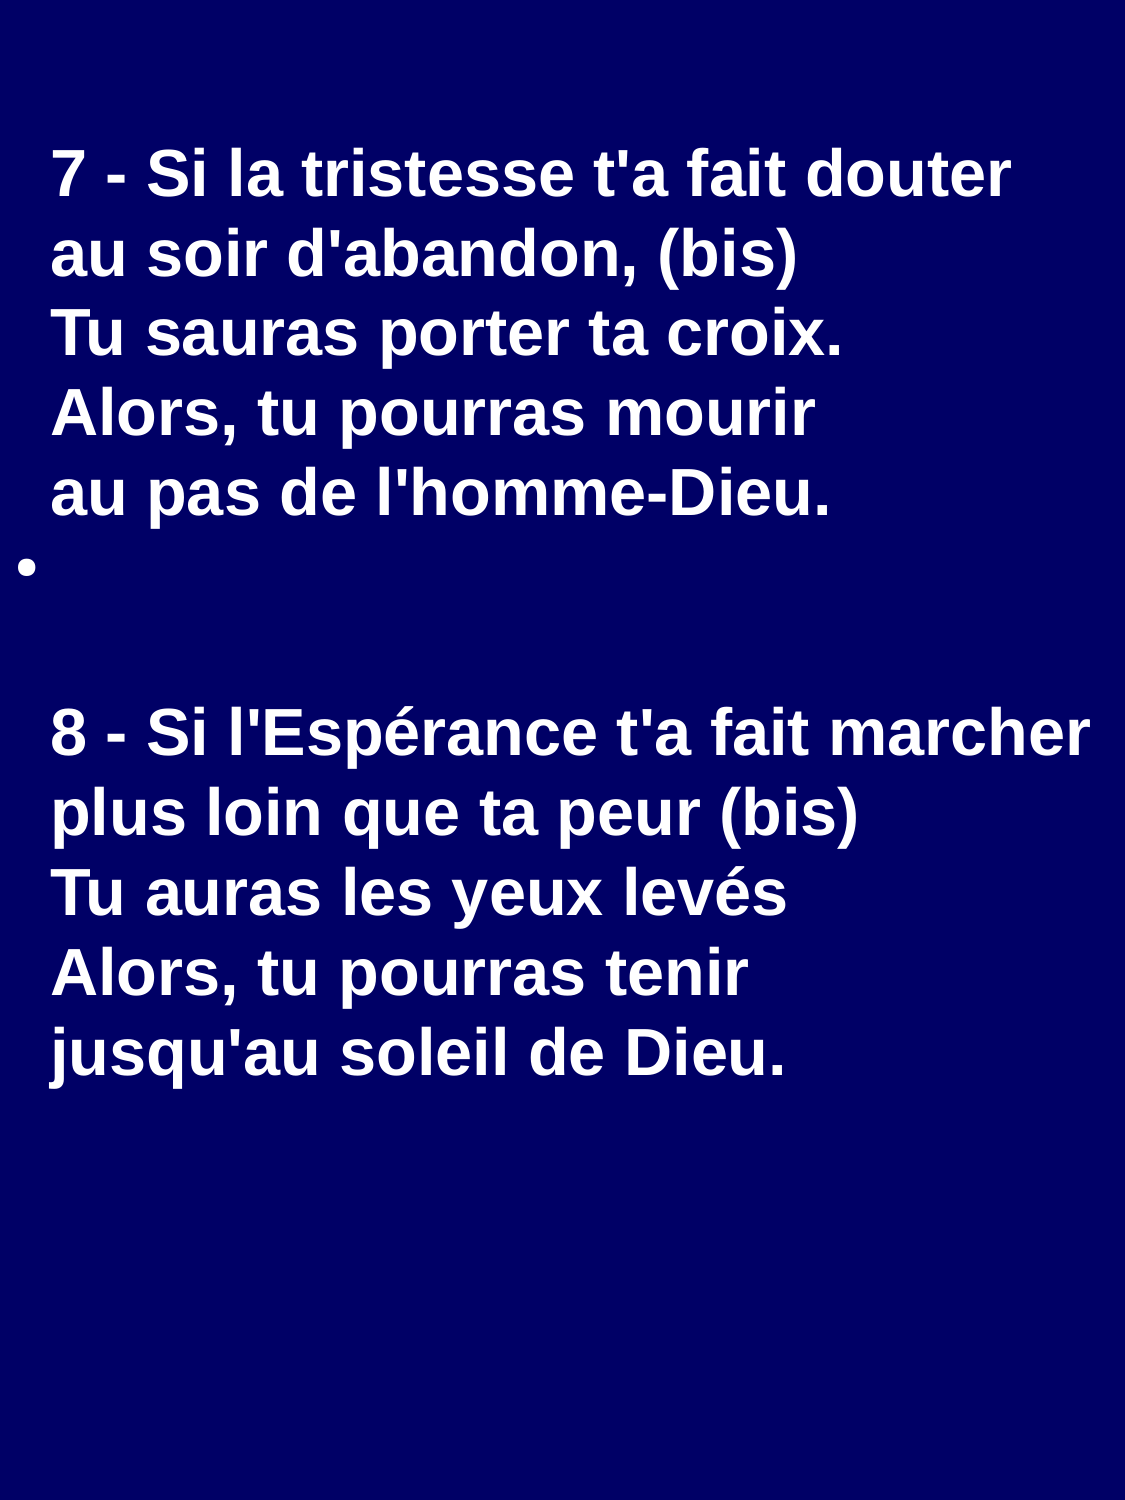

7 - Si la tristesse t'a fait douter
au soir d'abandon, (bis)
Tu sauras porter ta croix.
Alors, tu pourras mourir
au pas de l'homme-Dieu.
8 - Si l'Espérance t'a fait marcher
plus loin que ta peur (bis)
Tu auras les yeux levés
Alors, tu pourras tenir
jusqu'au soleil de Dieu.